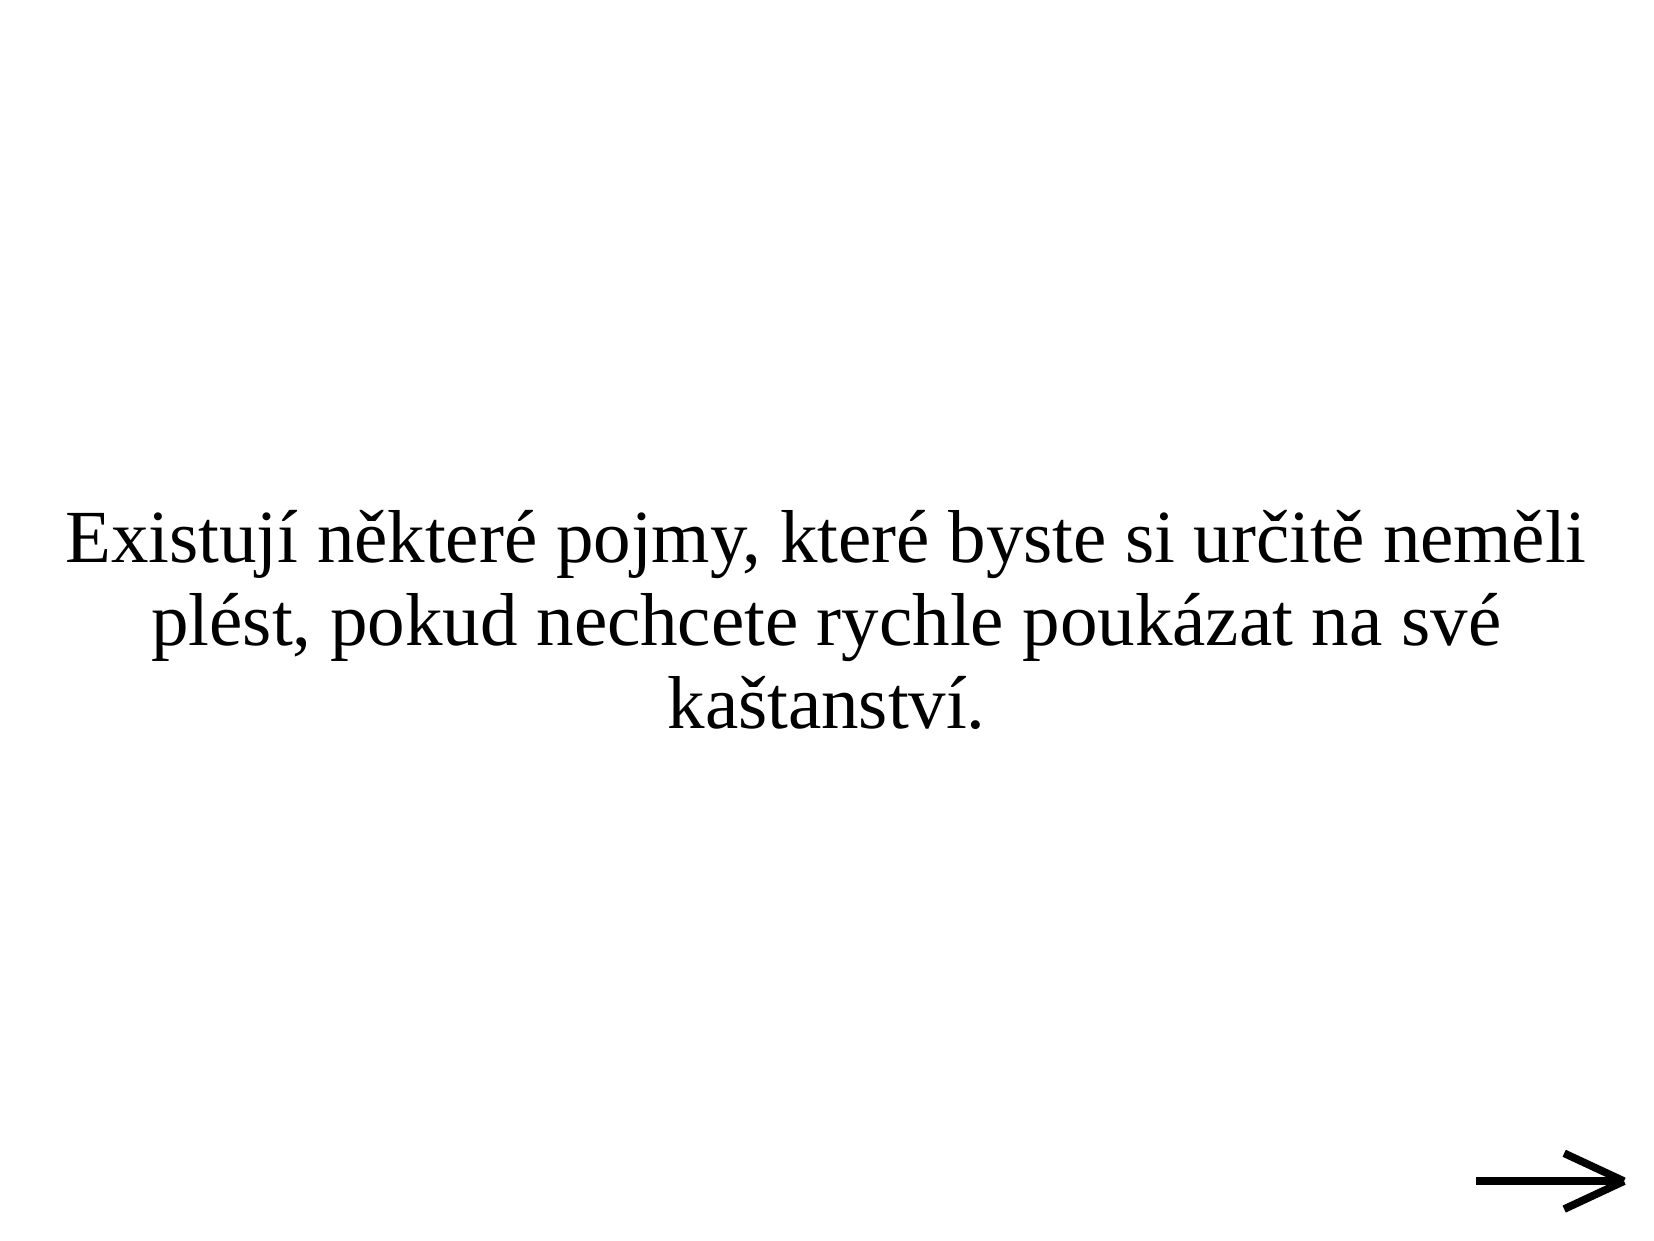

Existují některé pojmy, které byste si určitě neměli plést, pokud nechcete rychle poukázat na své kaštanství.